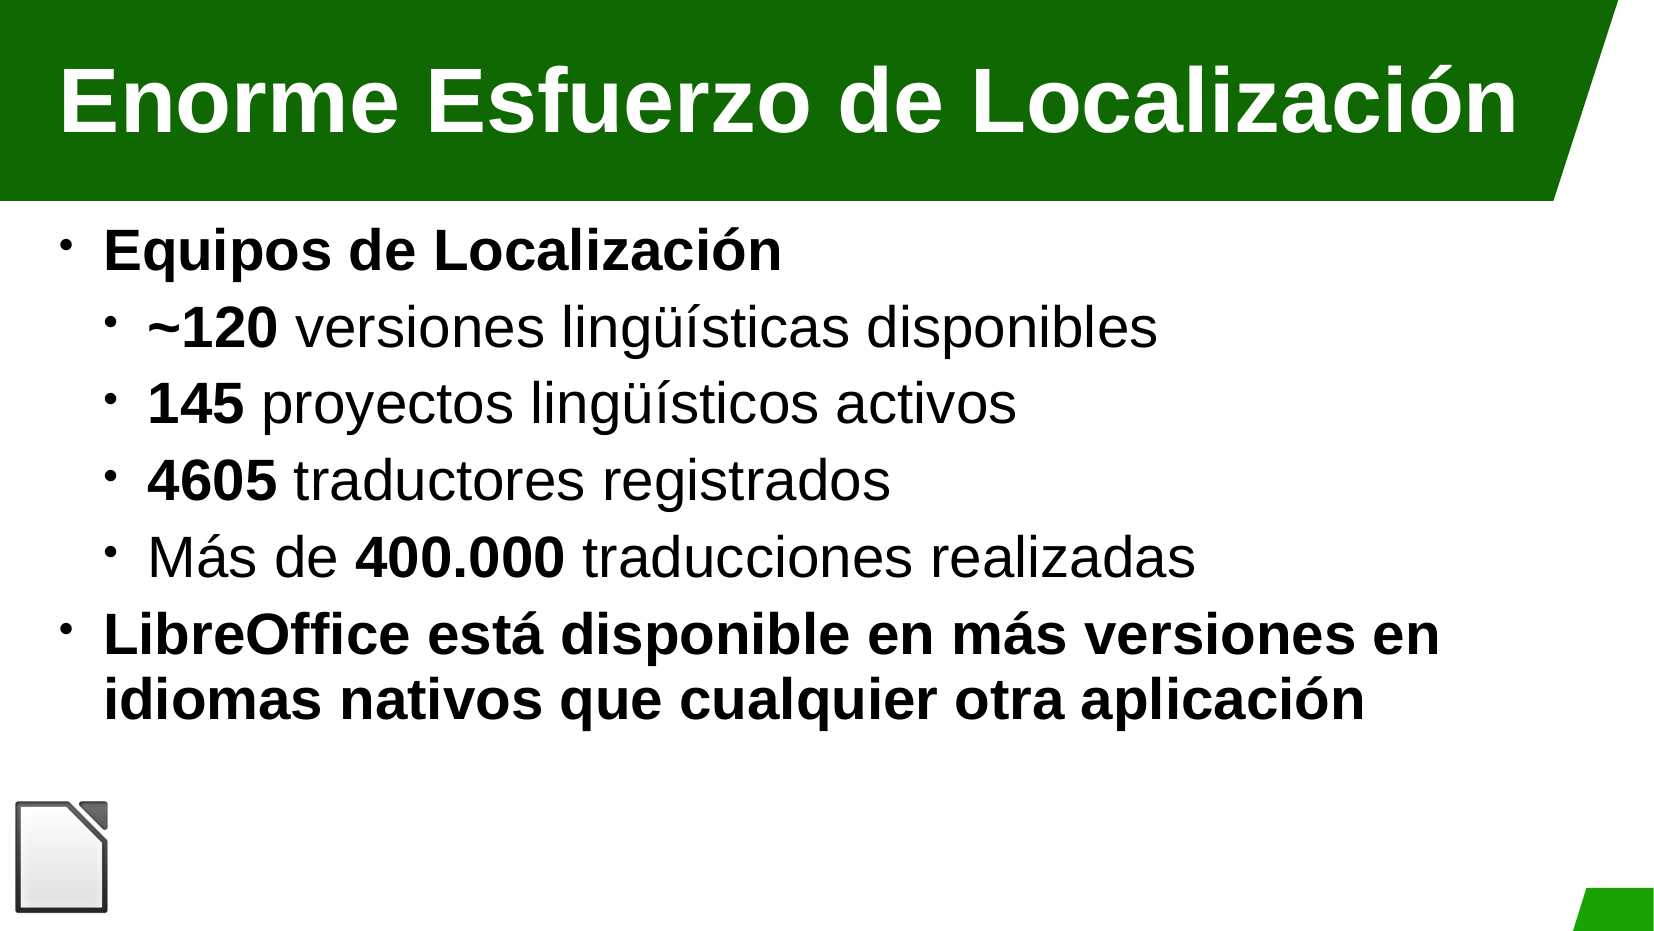

# Enorme Esfuerzo de Localización
Equipos de Localización
~120 versiones lingüísticas disponibles
145 proyectos lingüísticos activos
4605 traductores registrados
Más de 400.000 traducciones realizadas
LibreOffice está disponible en más versiones en idiomas nativos que cualquier otra aplicación